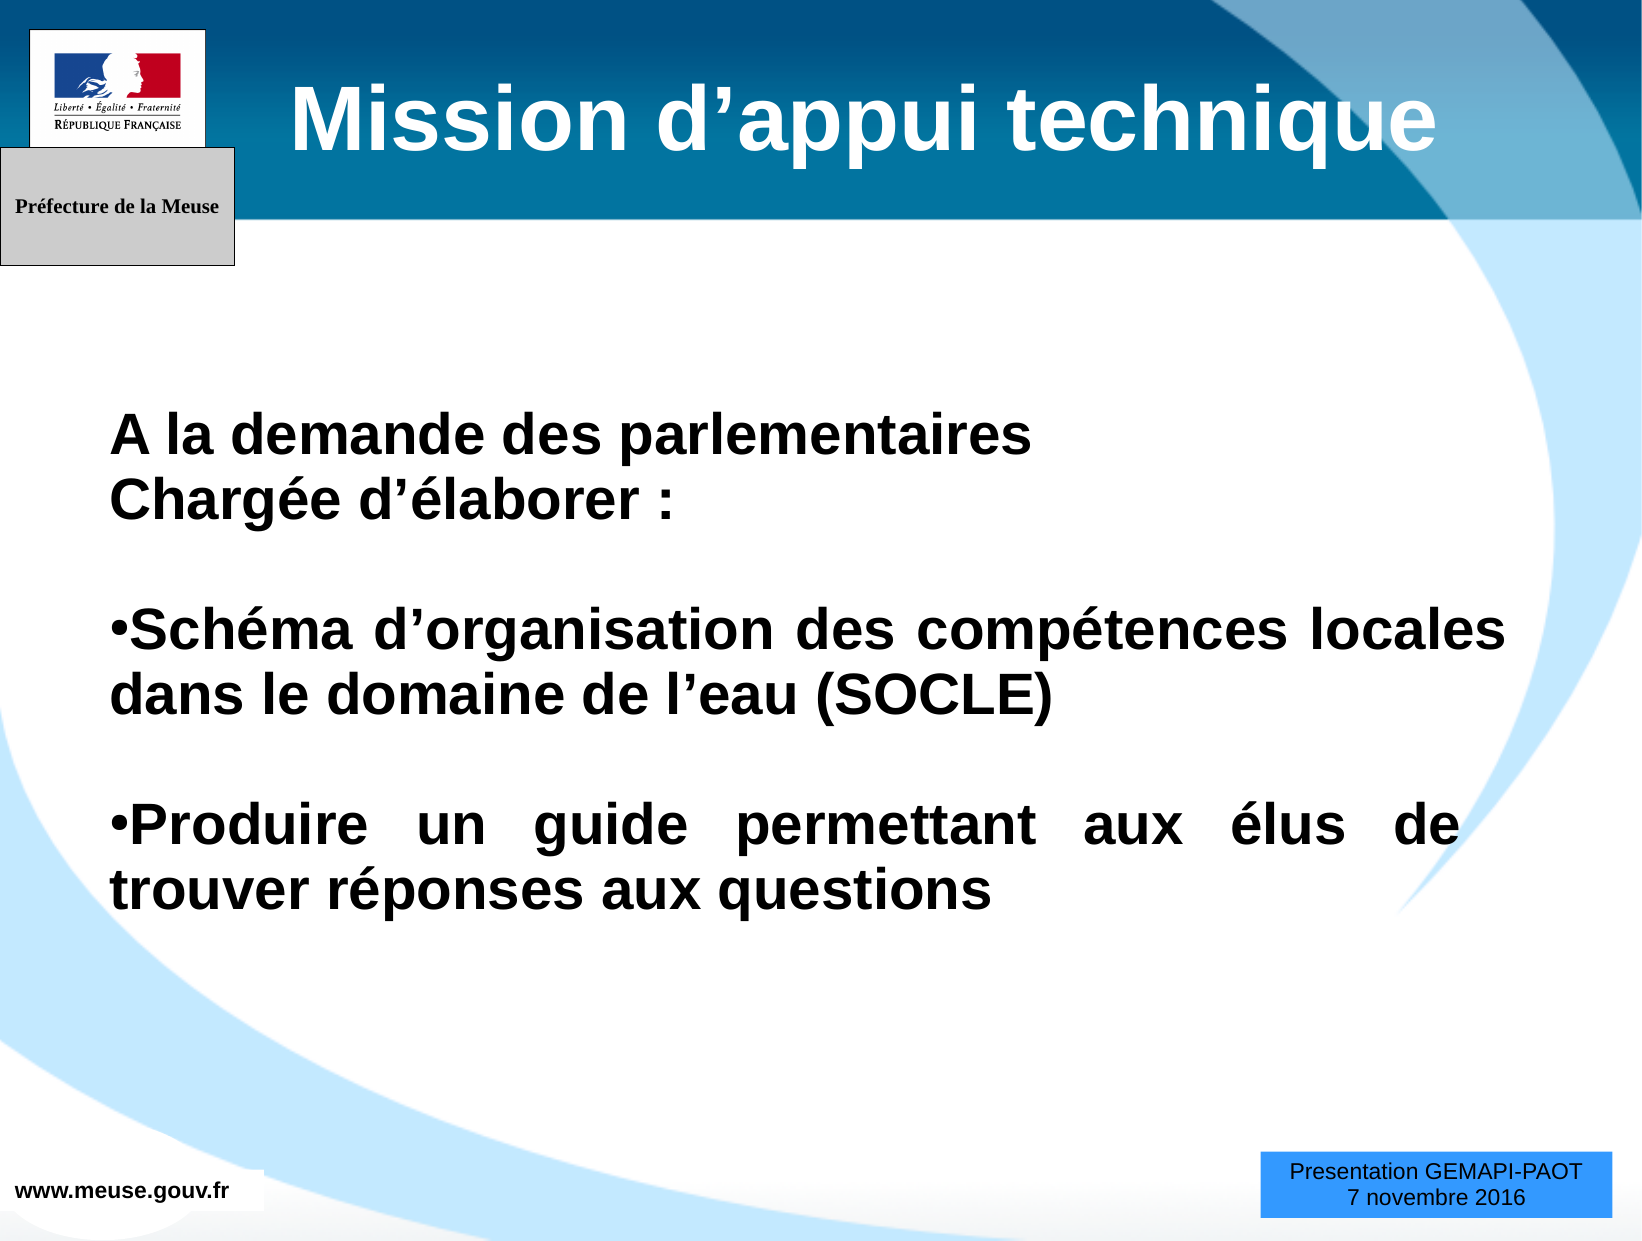

# Mission d’appui technique
A la demande des parlementaires
Chargée d’élaborer :
Schéma d’organisation des compétences locales dans le domaine de l’eau (SOCLE)
Produire un guide permettant aux élus de trouver réponses aux questions